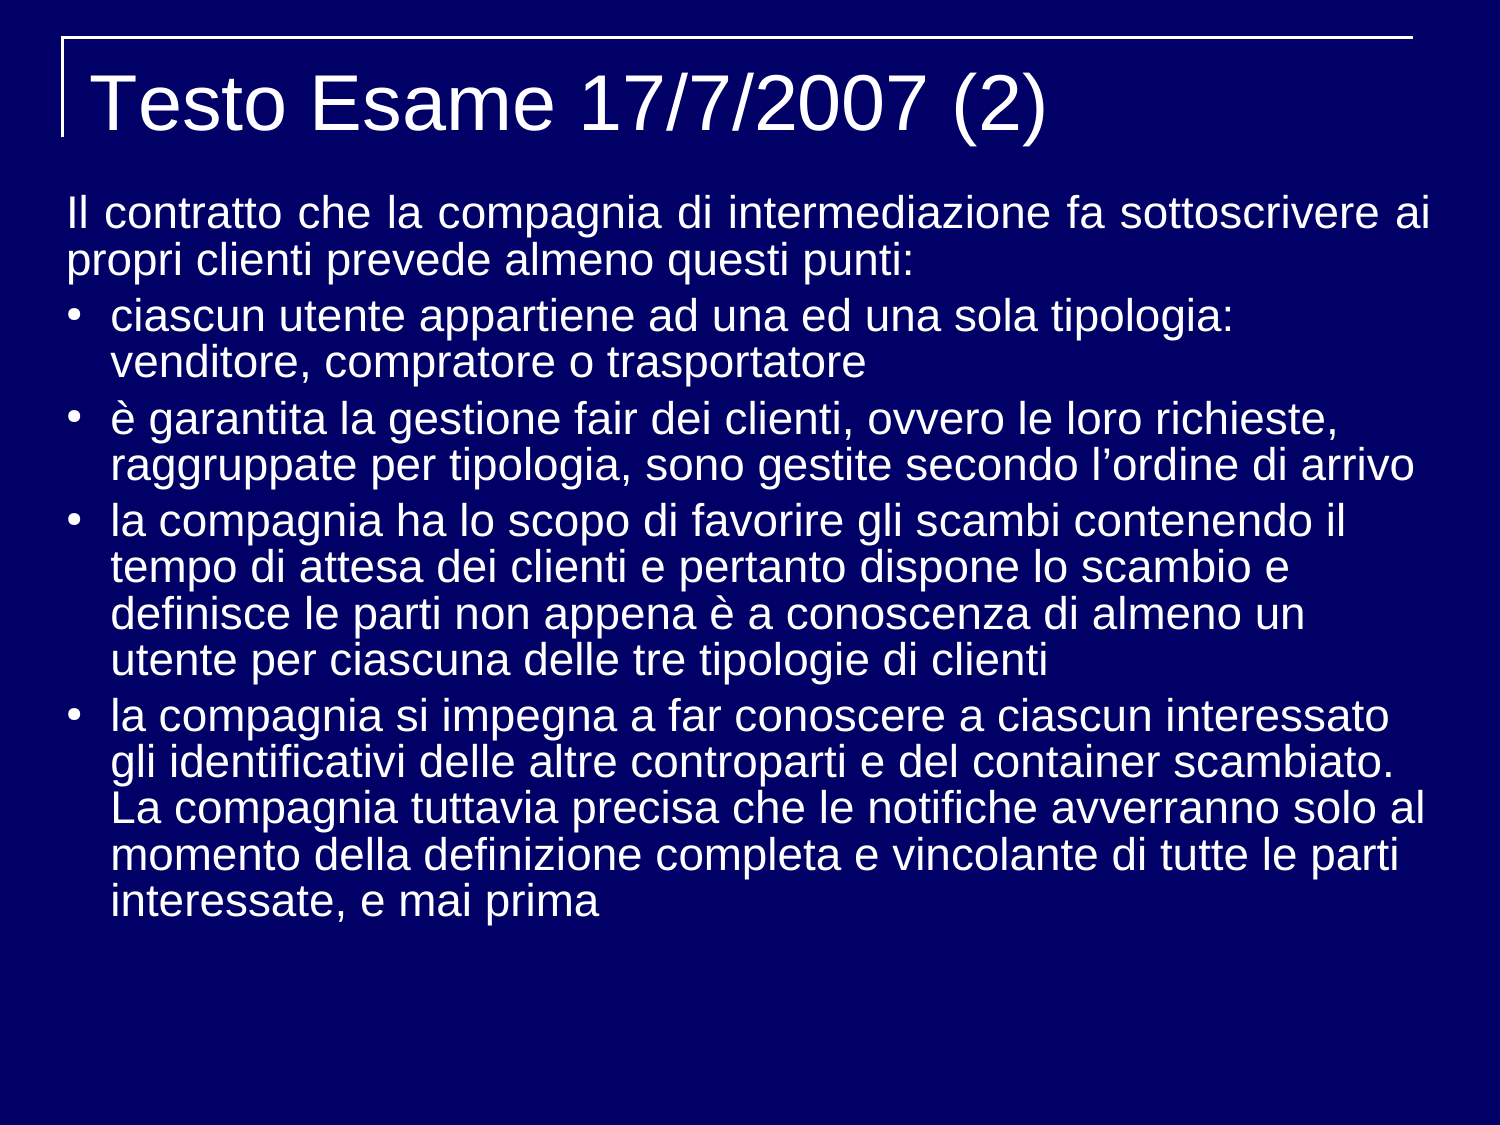

# Testo Esame 17/7/2007 (2)‏
Il contratto che la compagnia di intermediazione fa sottoscrivere ai propri clienti prevede almeno questi punti:
ciascun utente appartiene ad una ed una sola tipologia: venditore, compratore o trasportatore
è garantita la gestione fair dei clienti, ovvero le loro richieste, raggruppate per tipologia, sono gestite secondo l’ordine di arrivo
la compagnia ha lo scopo di favorire gli scambi contenendo il tempo di attesa dei clienti e pertanto dispone lo scambio e definisce le parti non appena è a conoscenza di almeno un utente per ciascuna delle tre tipologie di clienti
la compagnia si impegna a far conoscere a ciascun interessato gli identificativi delle altre controparti e del container scambiato. La compagnia tuttavia precisa che le notifiche avverranno solo al momento della definizione completa e vincolante di tutte le parti interessate, e mai prima